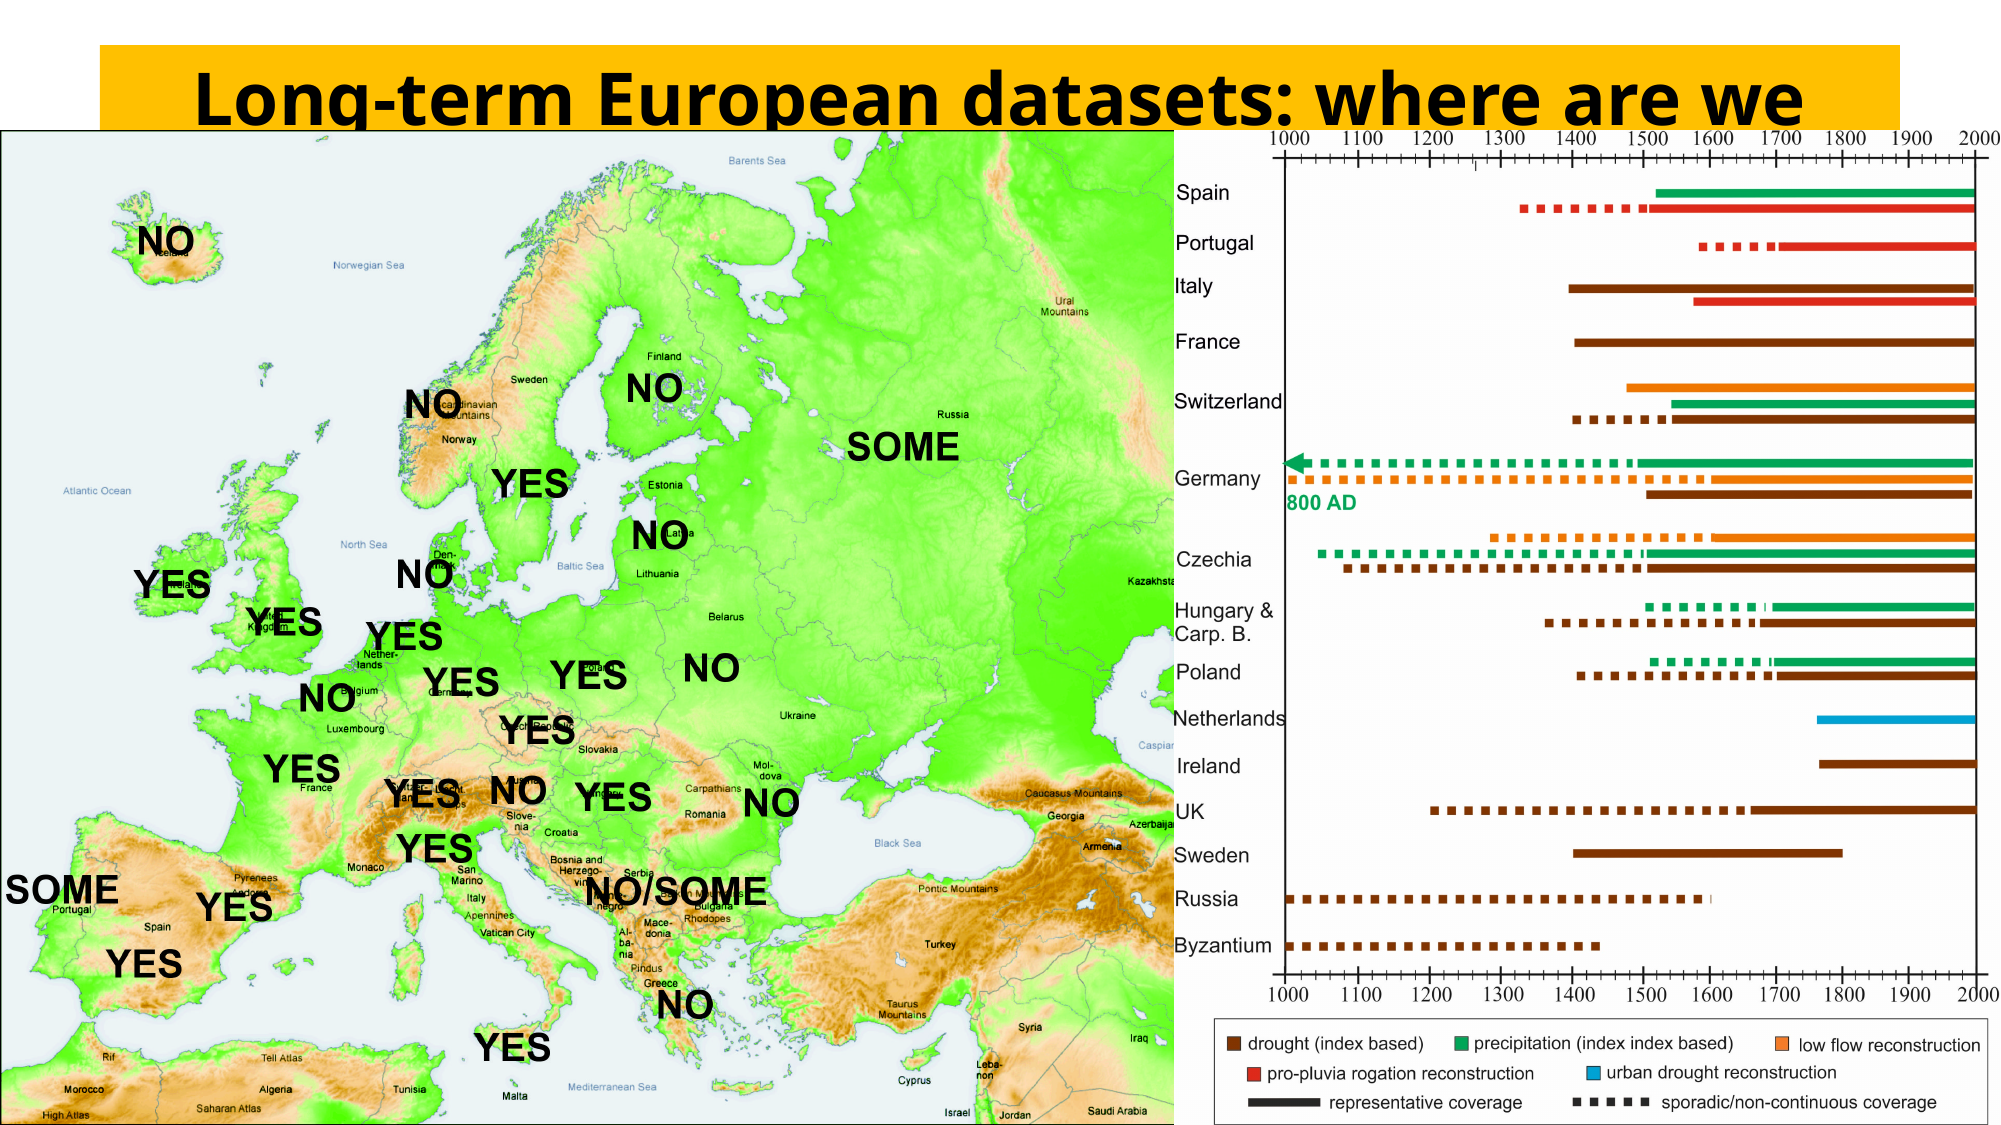

# Long-term European datasets: where are we now?